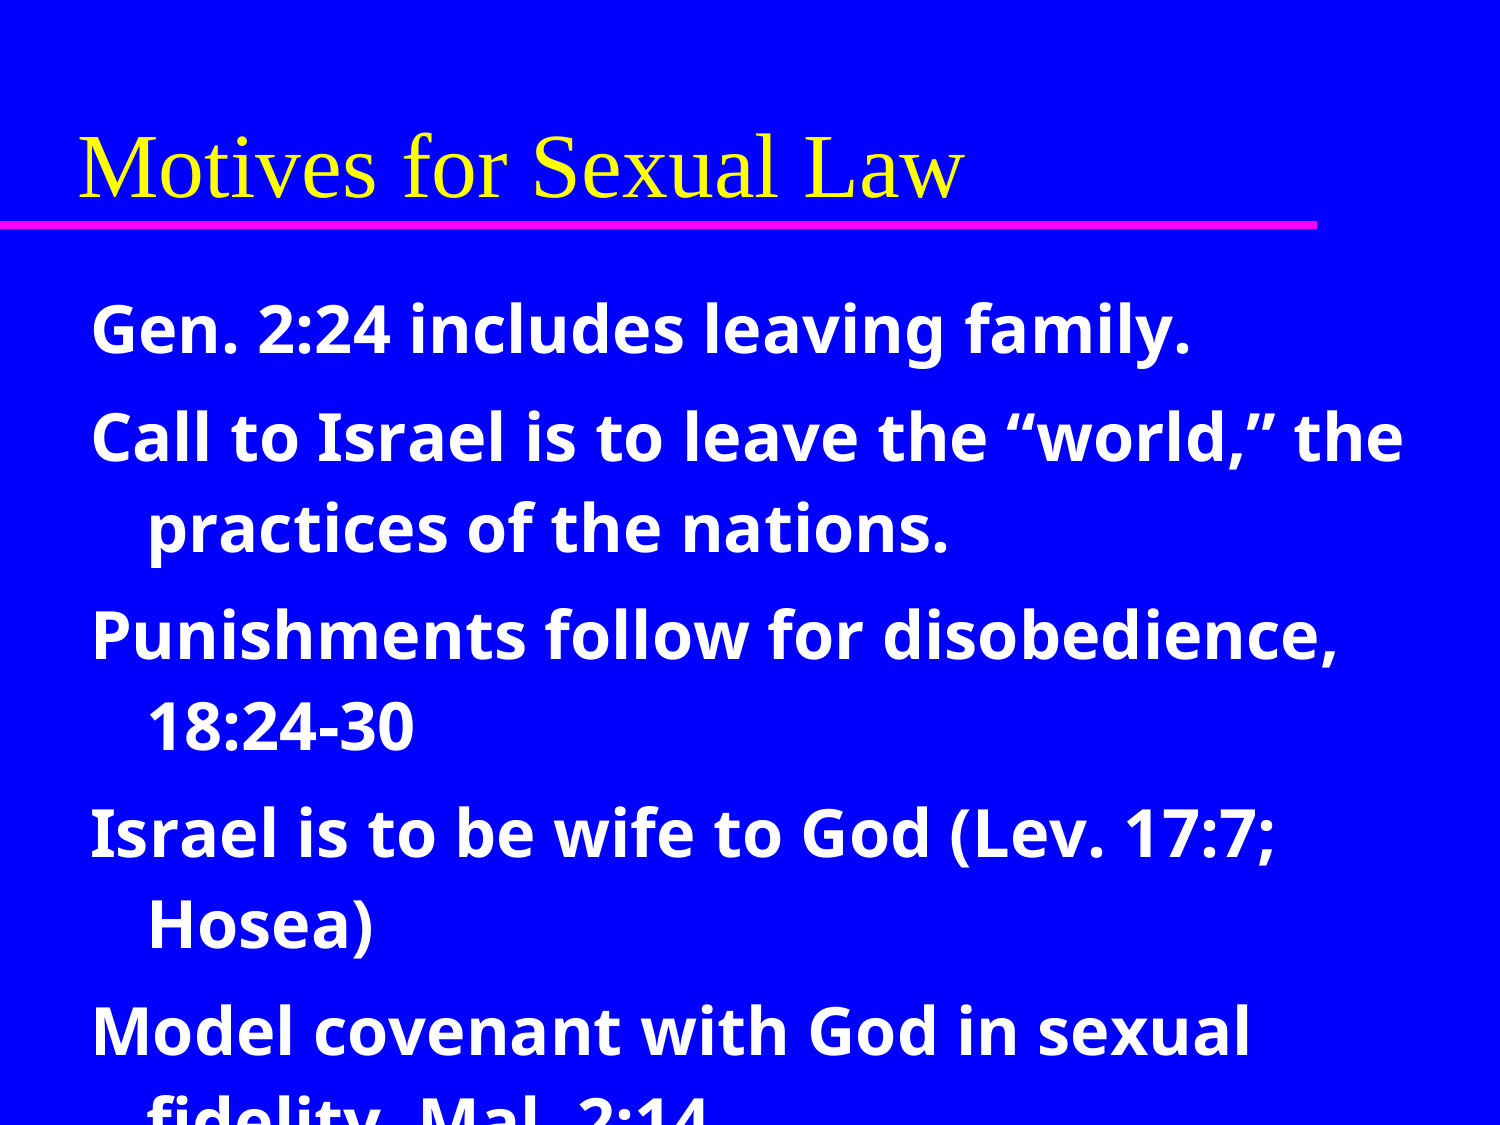

# Motives for Sexual Law
Gen. 2:24 includes leaving family.
Call to Israel is to leave the “world,” the practices of the nations.
Punishments follow for disobedience, 18:24-30
Israel is to be wife to God (Lev. 17:7; Hosea)
Model covenant with God in sexual fidelity, Mal. 2:14.